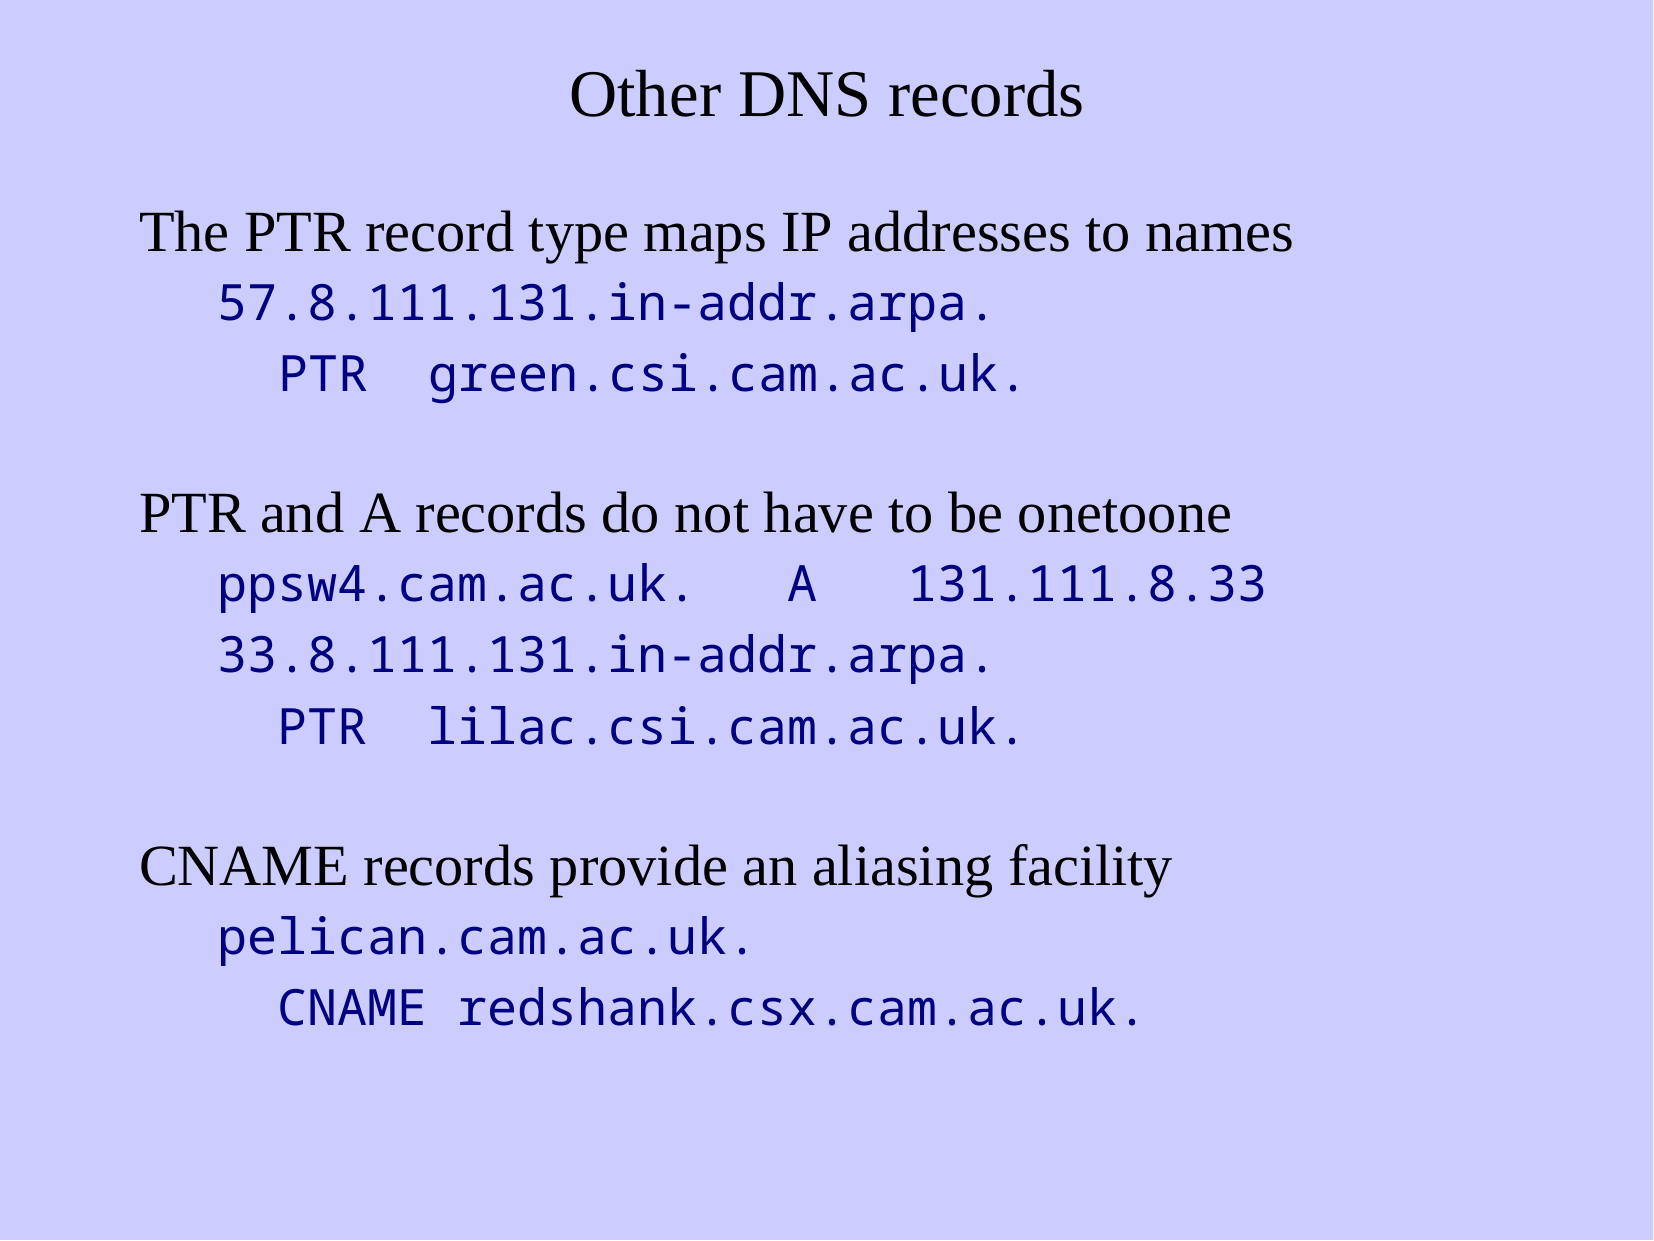

# Other DNS records
The PTR record type maps IP addresses to names
57.8.111.131.in-addr.arpa.
 PTR green.csi.cam.ac.uk.
PTR and A records do not have to be one­to­one
ppsw4.cam.ac.uk. A 131.111.8.33
33.8.111.131.in-addr.arpa.
 PTR lilac.csi.cam.ac.uk.
CNAME records provide an aliasing facility
pelican.cam.ac.uk.
 CNAME redshank.csx.cam.ac.uk.